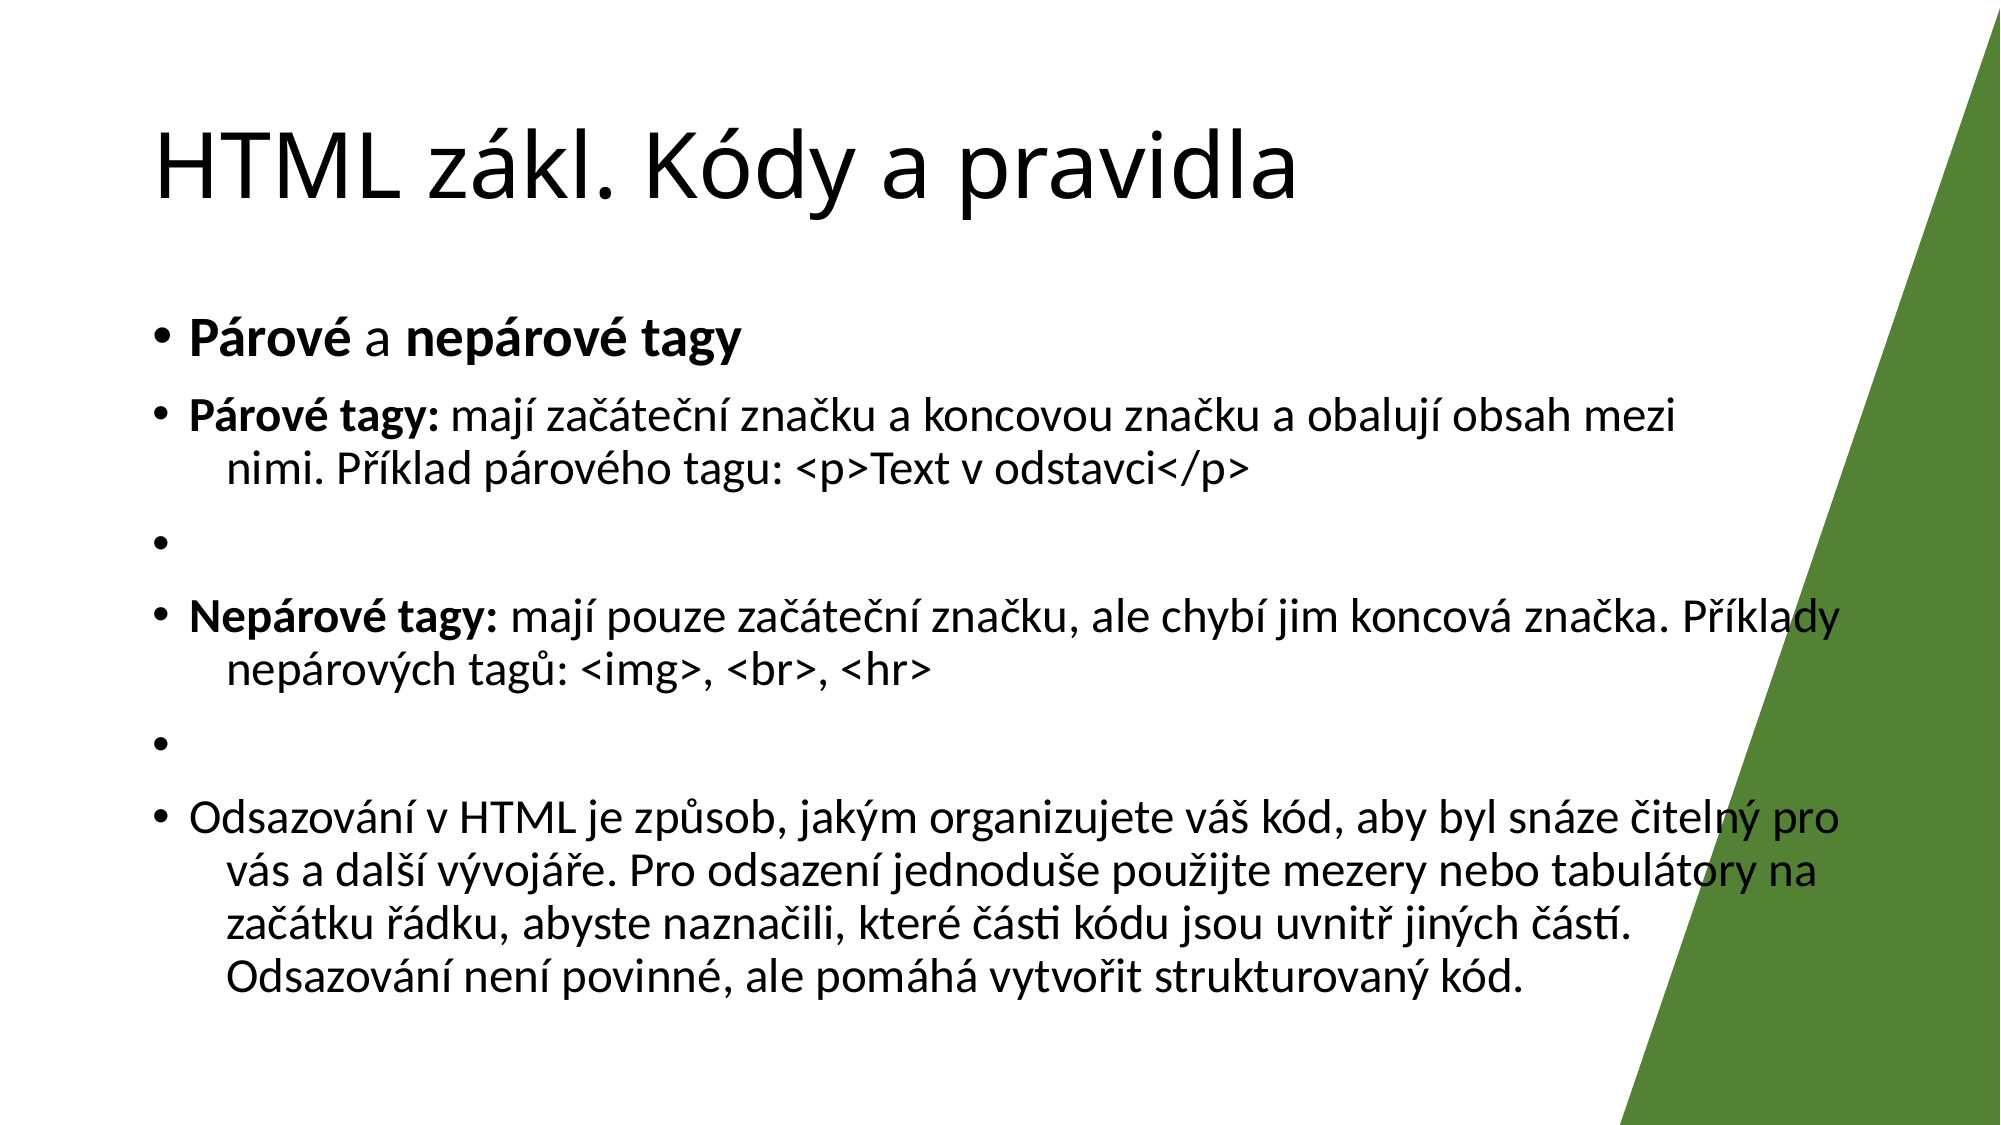

# HTML zákl. Kódy a pravidla
Párové a nepárové tagy
Párové tagy: mají začáteční značku a koncovou značku a obalují obsah mezi nimi. Příklad párového tagu: <p>Text v odstavci</p>
Nepárové tagy: mají pouze začáteční značku, ale chybí jim koncová značka. Příklady nepárových tagů: <img>, <br>, <hr>
Odsazování v HTML je způsob, jakým organizujete váš kód, aby byl snáze čitelný pro vás a další vývojáře. Pro odsazení jednoduše použijte mezery nebo tabulátory na začátku řádku, abyste naznačili, které části kódu jsou uvnitř jiných částí. Odsazování není povinné, ale pomáhá vytvořit strukturovaný kód.